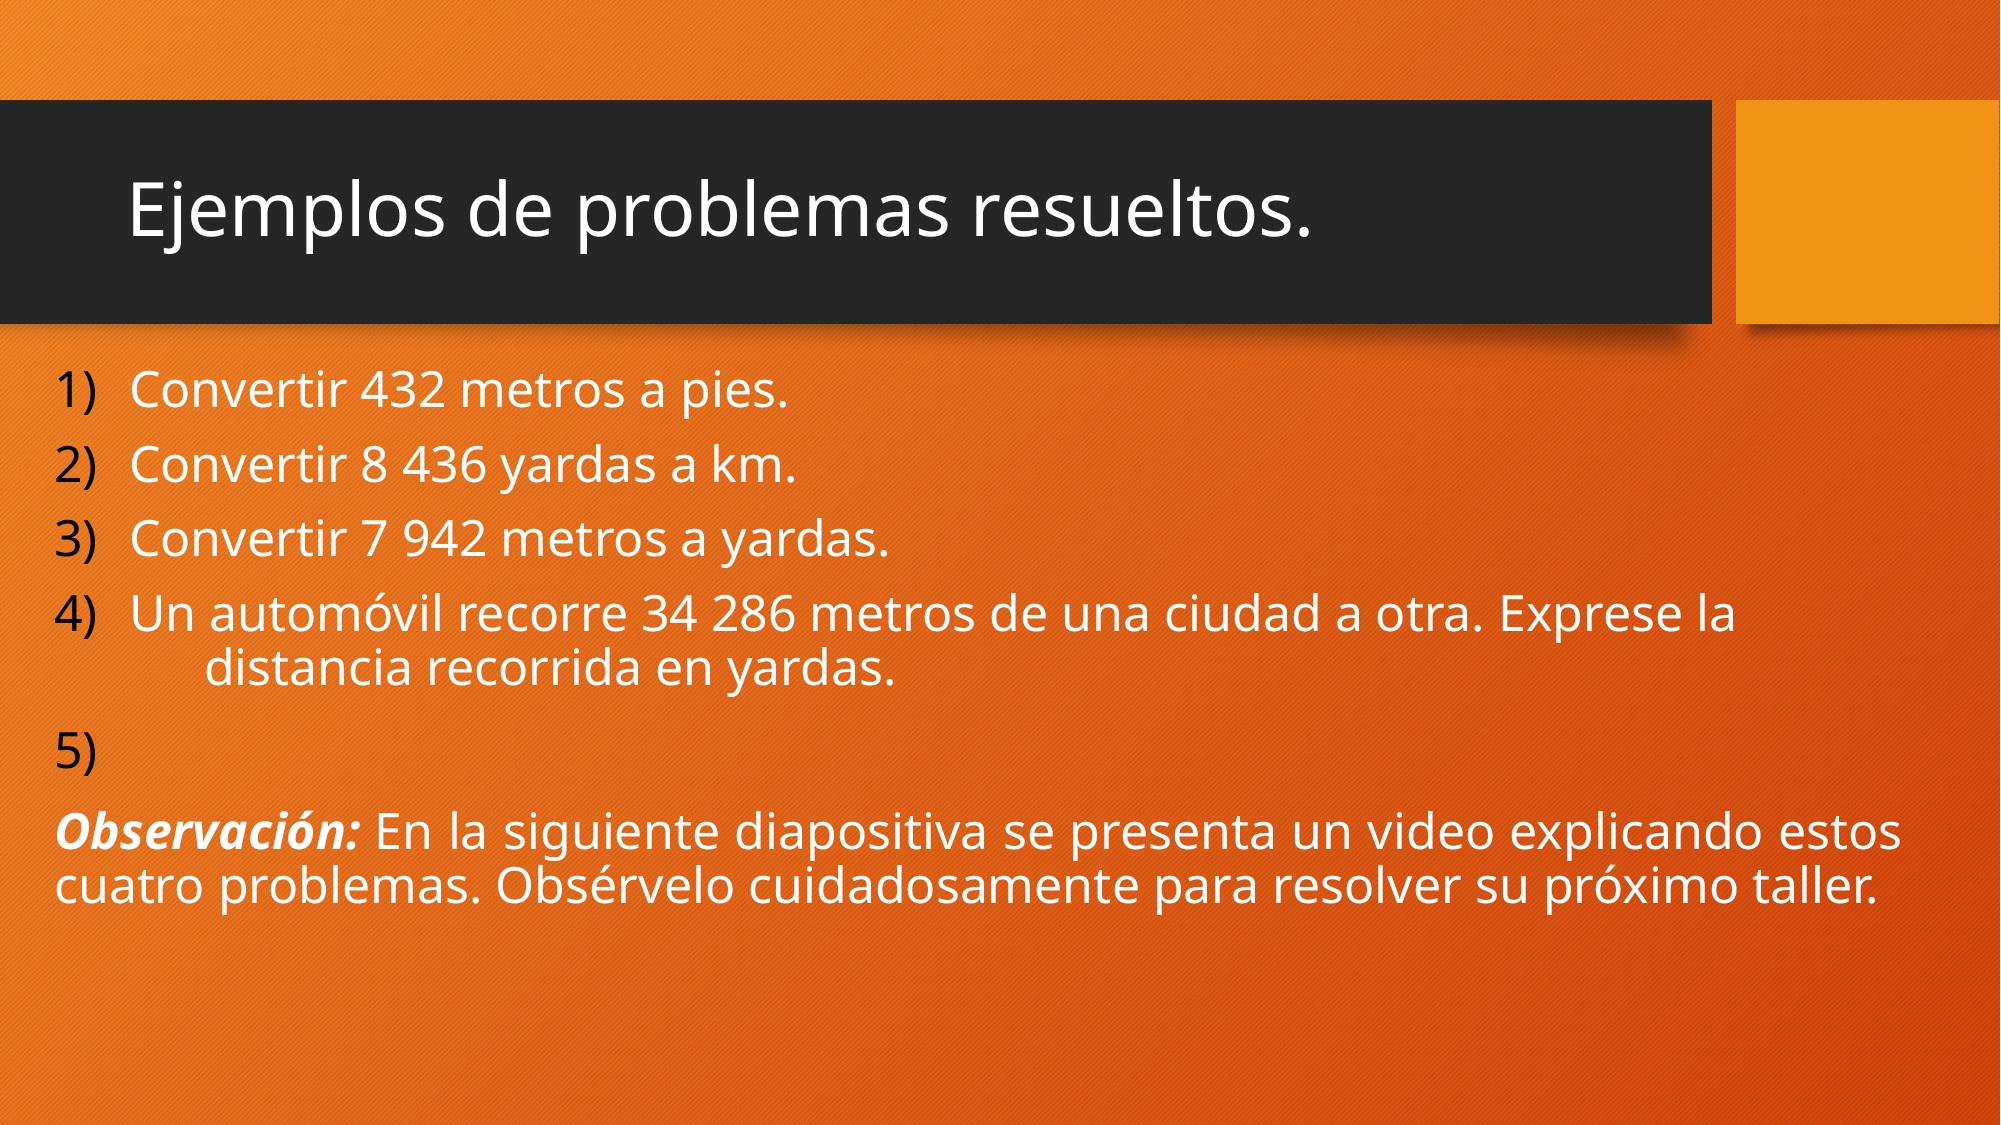

# Ejemplos de problemas resueltos.
Convertir 432 metros a pies.
Convertir 8 436 yardas a km.
Convertir 7 942 metros a yardas.
Un automóvil recorre 34 286 metros de una ciudad a otra. Exprese la distancia recorrida en yardas.
Observación: En la siguiente diapositiva se presenta un video explicando estos cuatro problemas. Obsérvelo cuidadosamente para resolver su próximo taller.